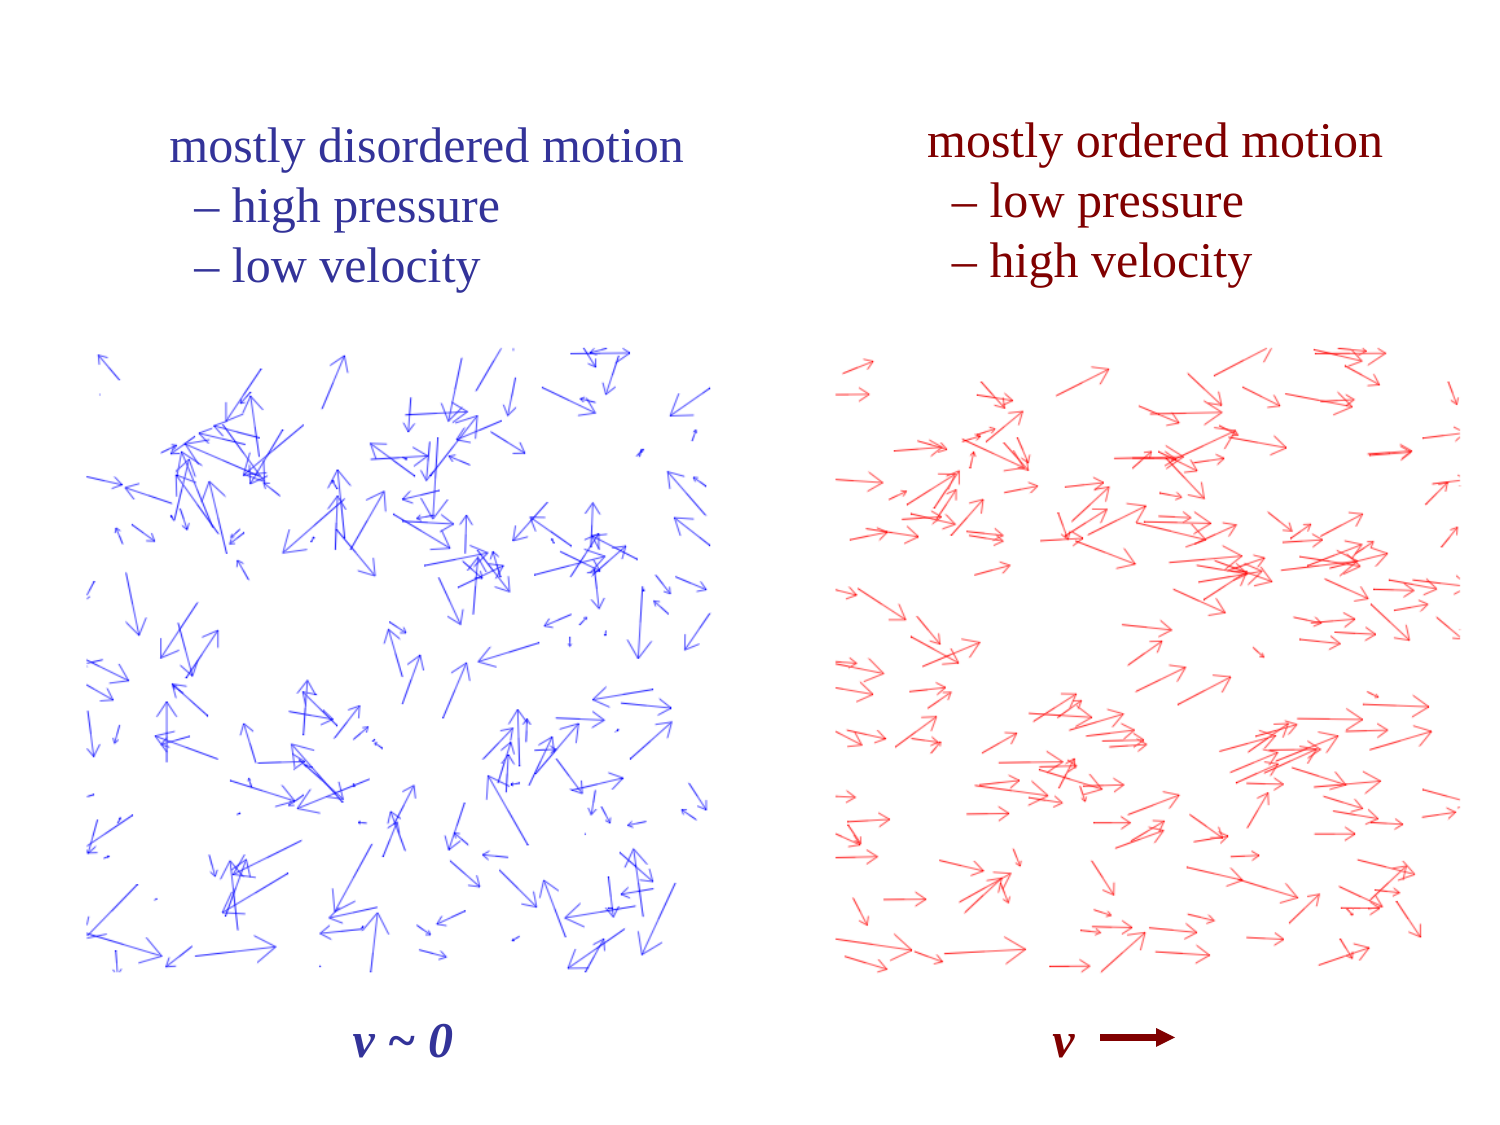

mostly ordered motion
 – low pressure
 – high velocity
mostly disordered motion
 – high pressure
 – low velocity
v ~ 0
v